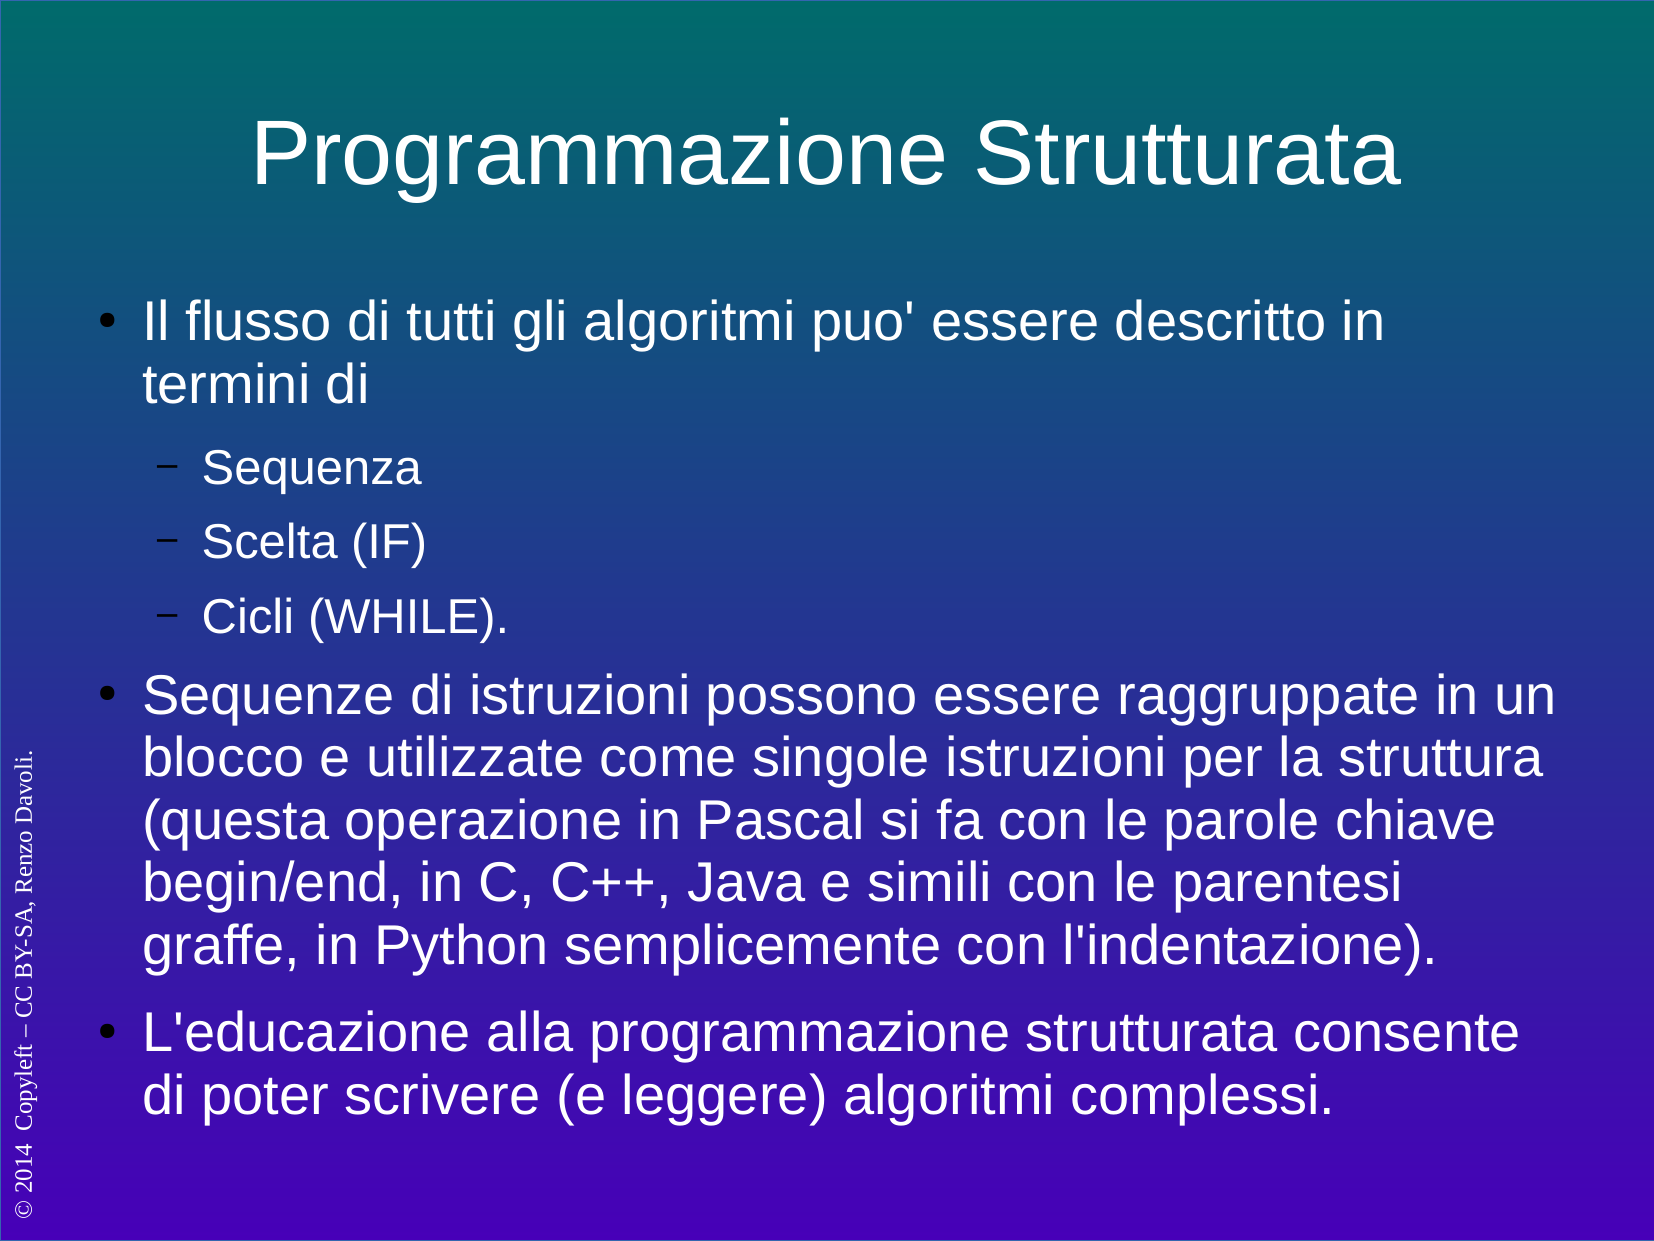

# Programmazione Strutturata
Il flusso di tutti gli algoritmi puo' essere descritto in termini di
Sequenza
Scelta (IF)
Cicli (WHILE).
Sequenze di istruzioni possono essere raggruppate in un blocco e utilizzate come singole istruzioni per la struttura (questa operazione in Pascal si fa con le parole chiave begin/end, in C, C++, Java e simili con le parentesi graffe, in Python semplicemente con l'indentazione).
L'educazione alla programmazione strutturata consente di poter scrivere (e leggere) algoritmi complessi.